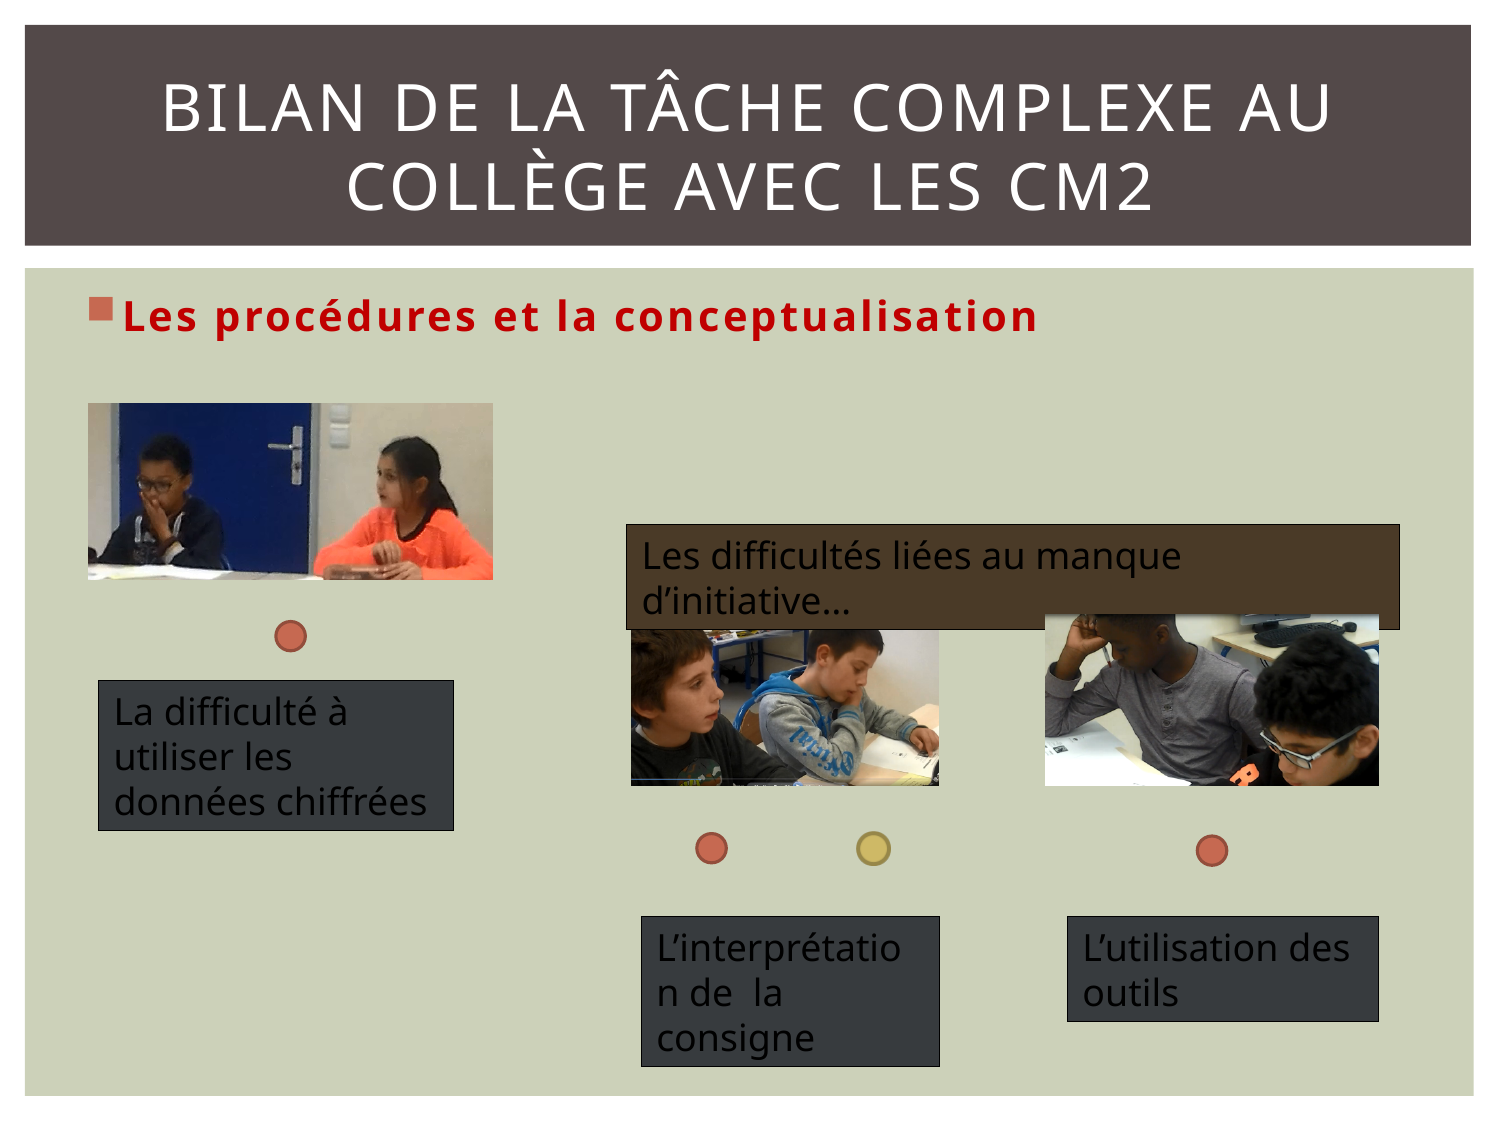

Bilan de la tâche complexe au collège avec les CM2
# Les procédures et la conceptualisation
Les difficultés liées au manque d’initiative…
La difficulté à utiliser les données chiffrées
L’interprétation de la consigne
L’utilisation des outils